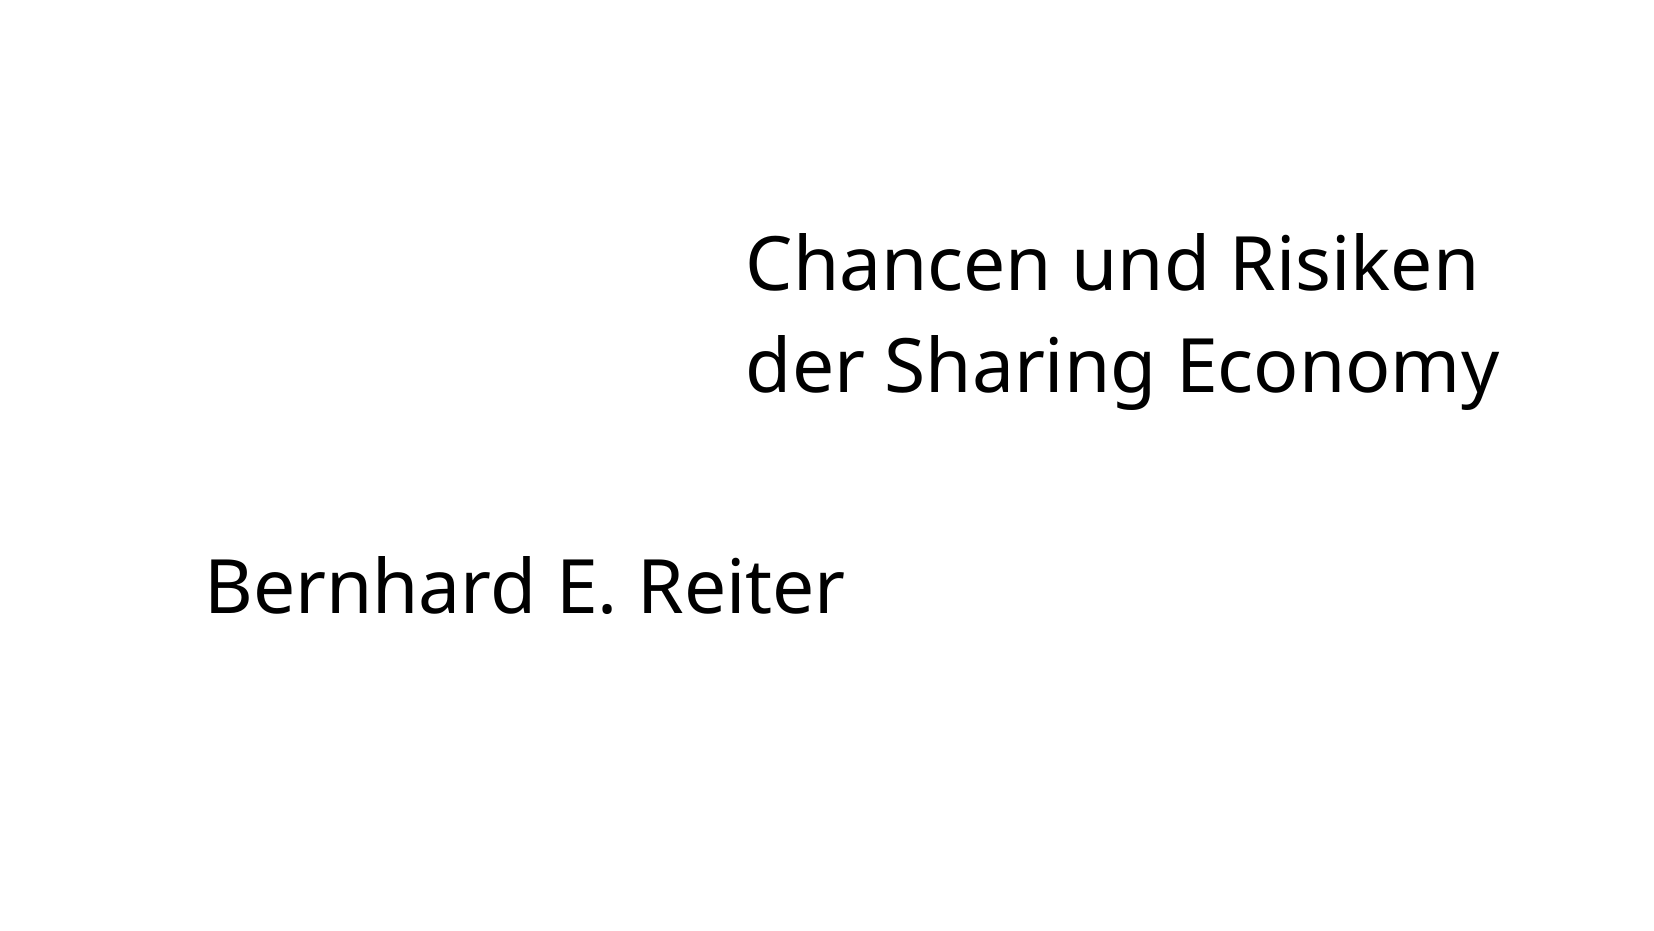

Chancen und Risiken
der Sharing Economy
Bernhard E. Reiter